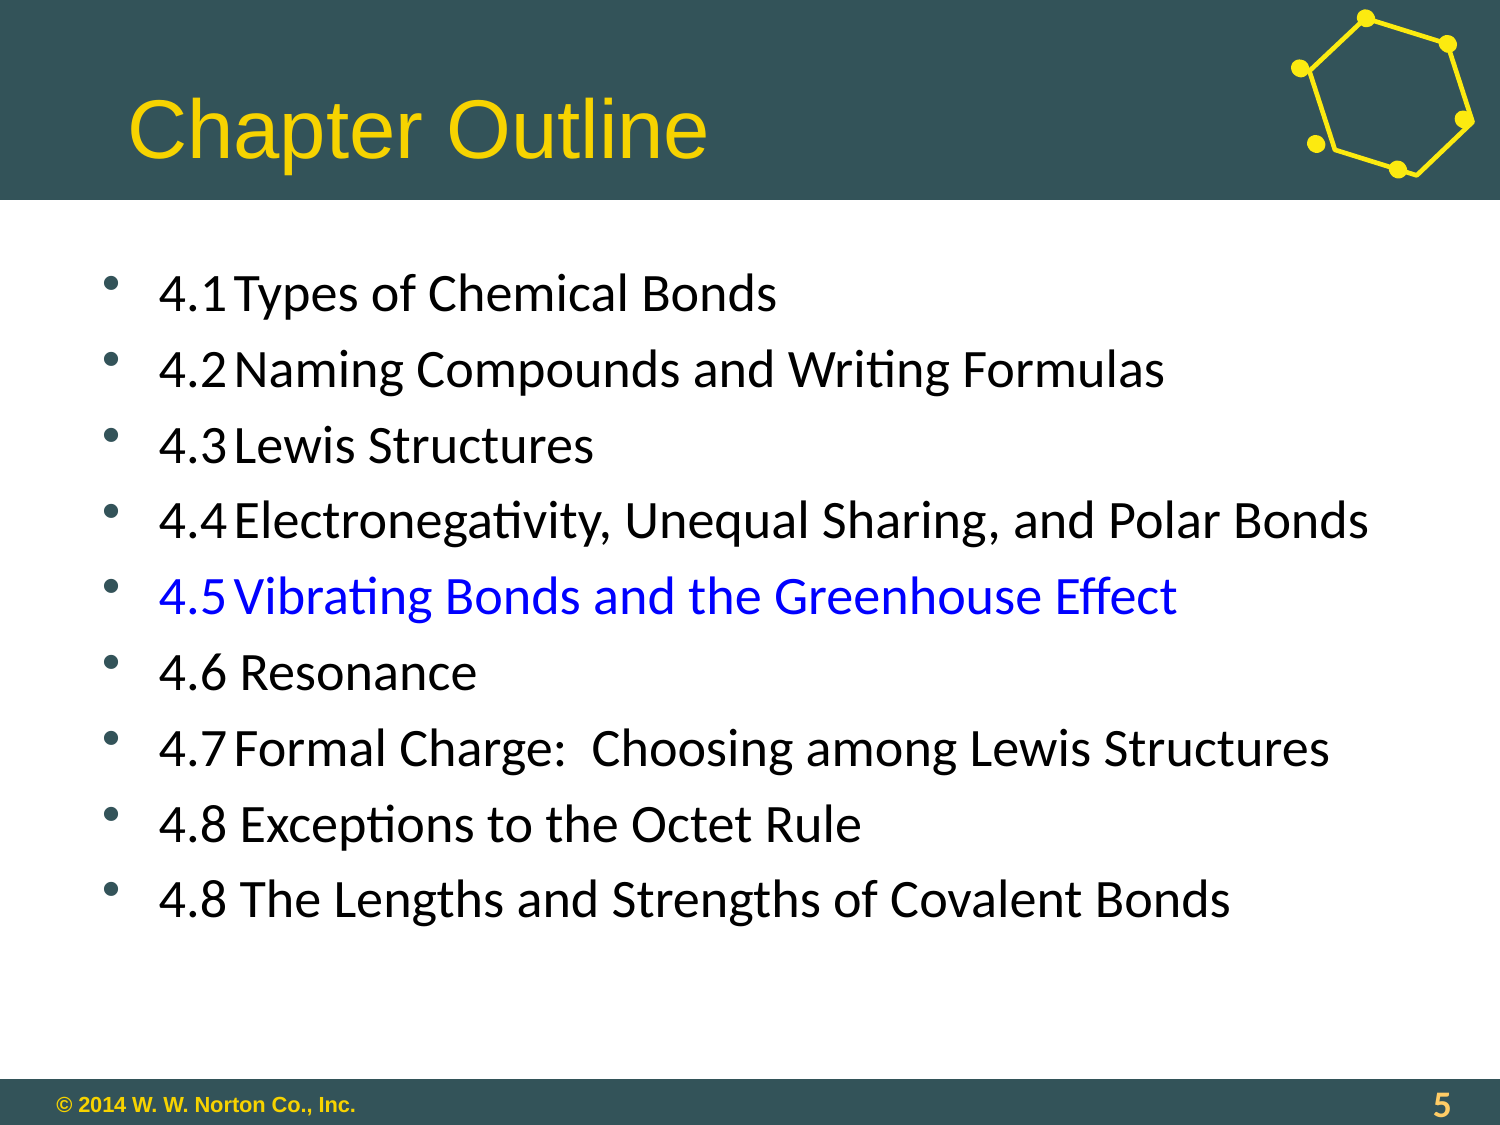

# Chapter Outline
4.1	Types of Chemical Bonds
4.2	Naming Compounds and Writing Formulas
4.3	Lewis Structures
4.4	Electronegativity, Unequal Sharing, and Polar Bonds
4.5	Vibrating Bonds and the Greenhouse Effect
4.6 Resonance
4.7	Formal Charge: Choosing among Lewis Structures
4.8 Exceptions to the Octet Rule
4.8 The Lengths and Strengths of Covalent Bonds